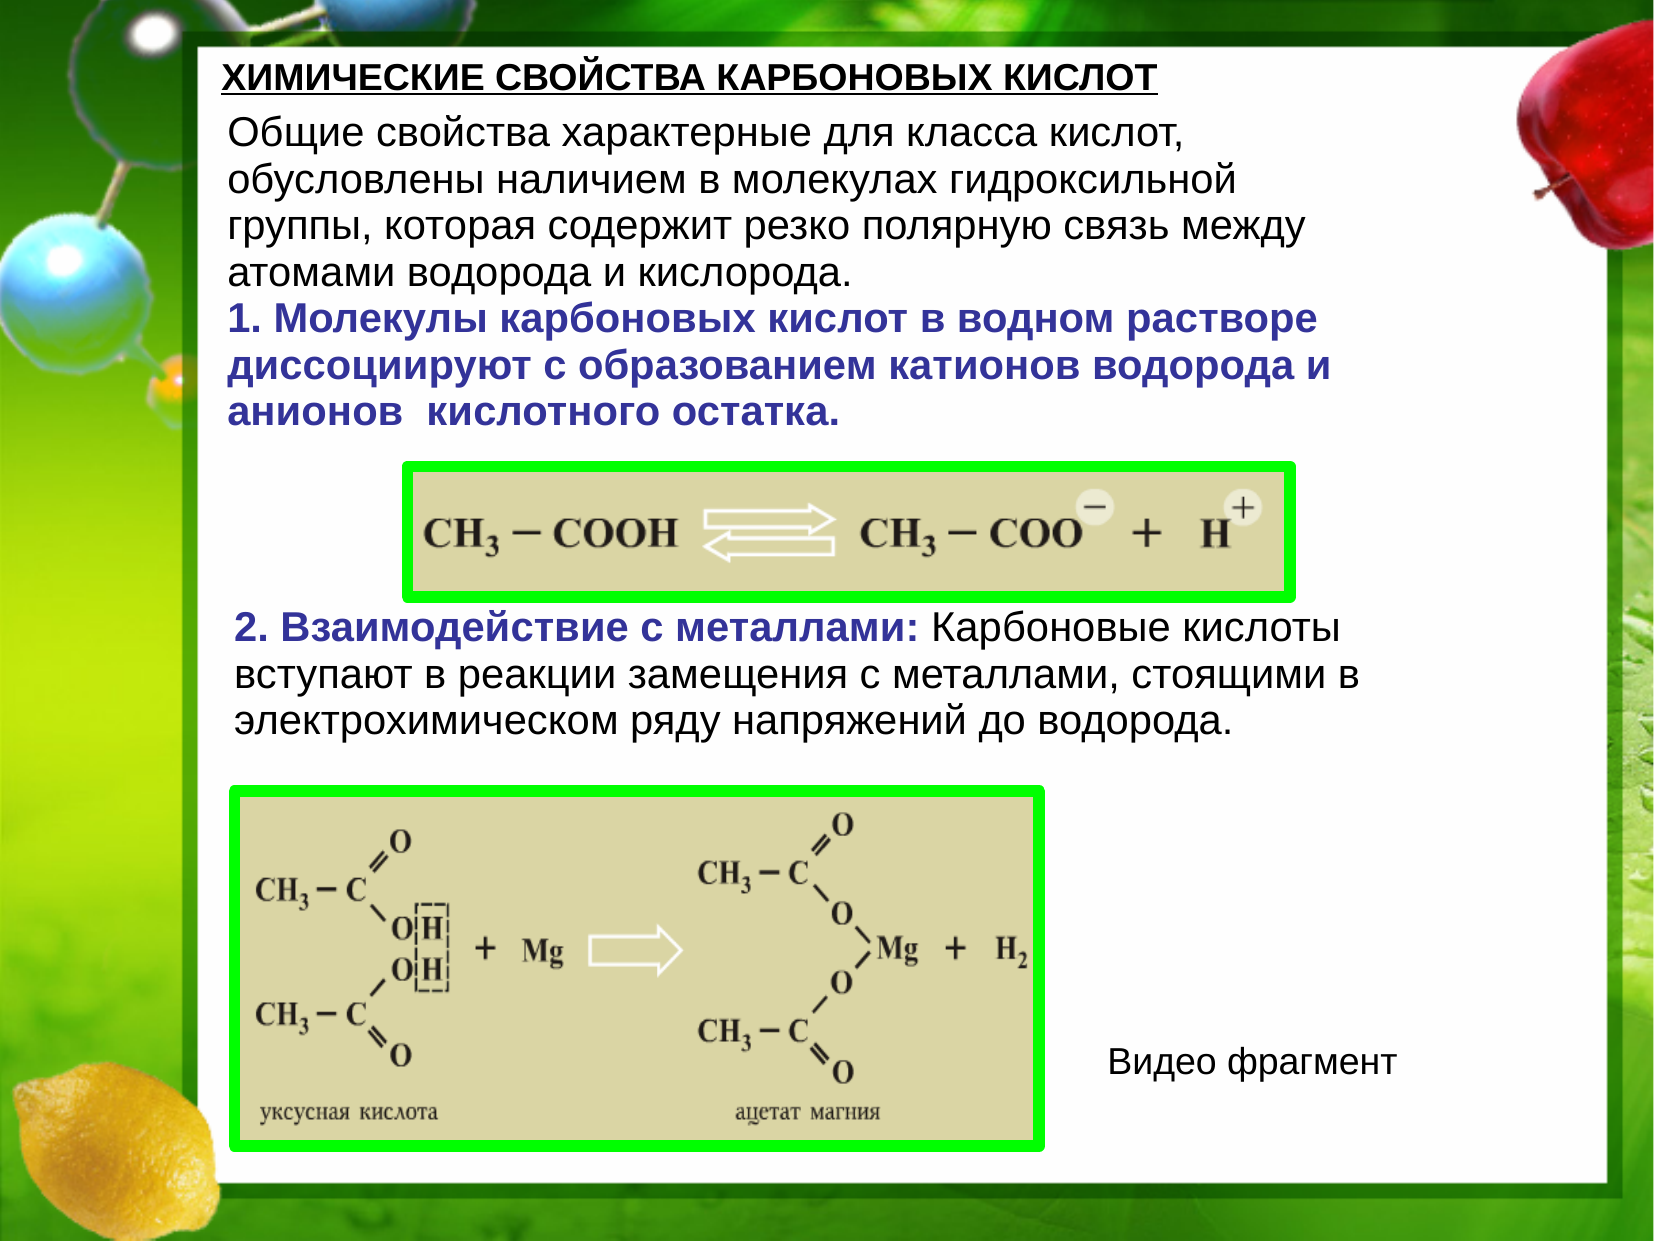

ХИМИЧЕСКИЕ СВОЙСТВА КАРБОНОВЫХ КИСЛОТ
Общие свойства характерные для класса кислот,
обусловлены наличием в молекулах гидроксильной
группы, которая содержит резко полярную связь между
атомами водорода и кислорода.
1. Молекулы карбоновых кислот в водном растворе
диссоциируют с образованием катионов водорода и
анионов кислотного остатка.
2. Взаимодействие с металлами: Карбоновые кислоты
вступают в реакции замещения с металлами, стоящими в
электрохимическом ряду напряжений до водорода.
Видео фрагмент